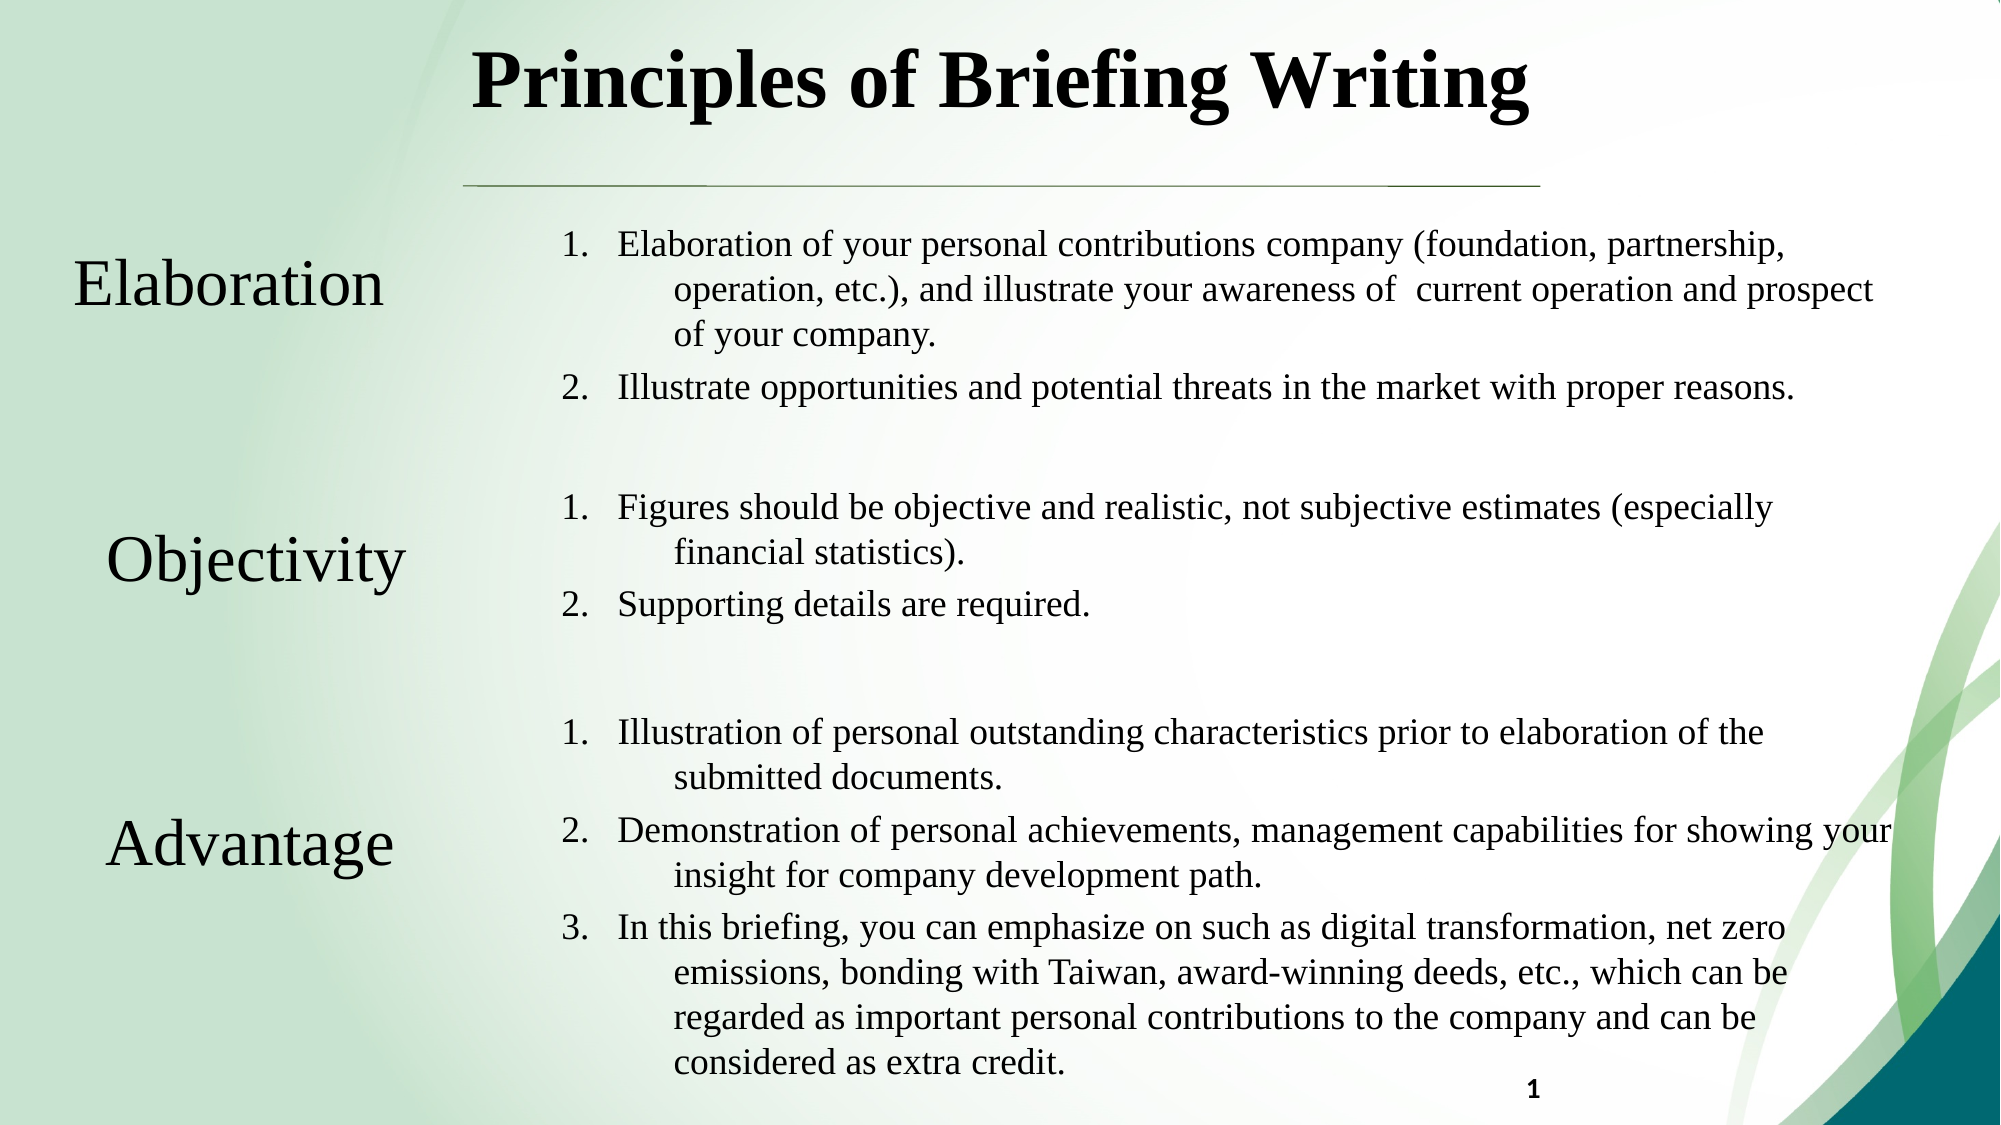

# Principles of Briefing Writing
Elaboration of your personal contributions company (foundation, partnership, operation, etc.), and illustrate your awareness of current operation and prospect of your company.
Illustrate opportunities and potential threats in the market with proper reasons.
Elaboration
Figures should be objective and realistic, not subjective estimates (especially financial statistics).
Supporting details are required.
Objectivity
Illustration of personal outstanding characteristics prior to elaboration of the submitted documents.
Demonstration of personal achievements, management capabilities for showing your insight for company development path.
In this briefing, you can emphasize on such as digital transformation, net zero emissions, bonding with Taiwan, award-winning deeds, etc., which can be regarded as important personal contributions to the company and can be considered as extra credit.
Advantage
1